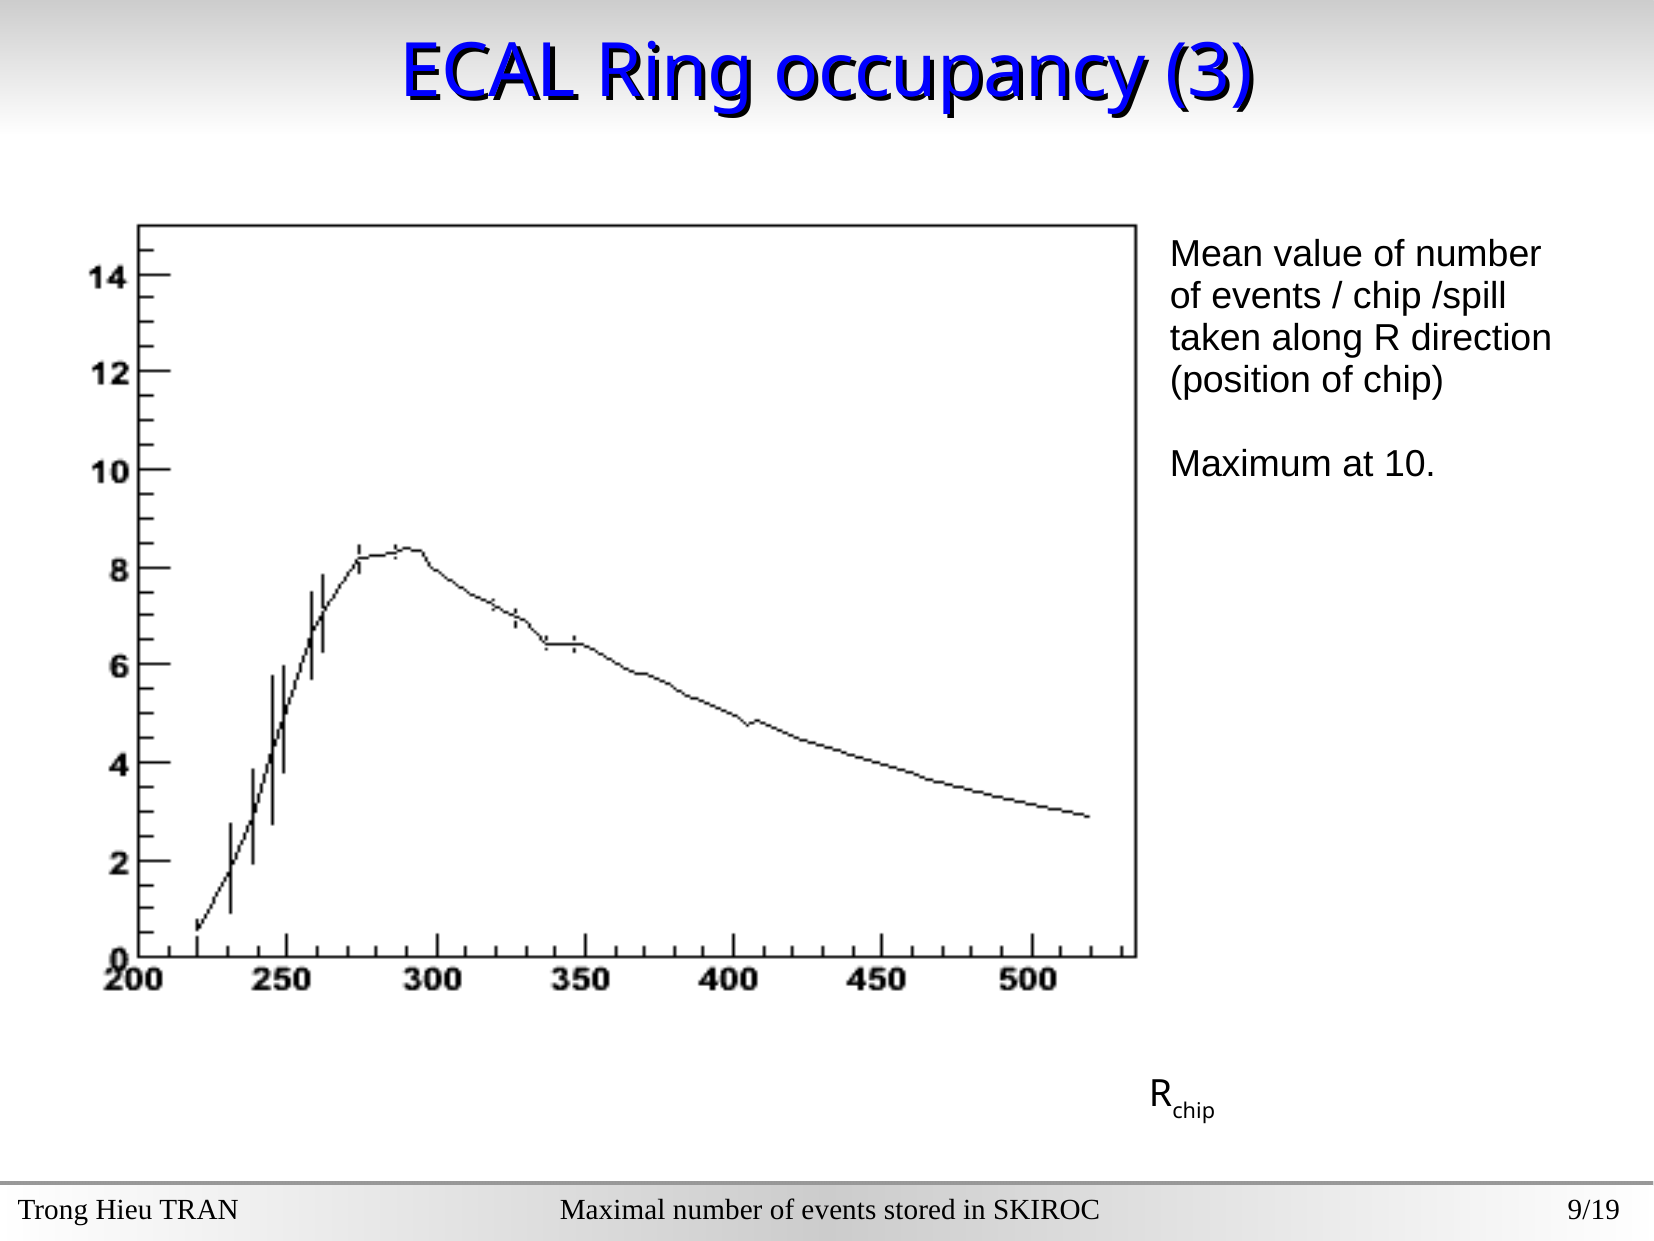

# ECAL Ring occupancy (3)
Mean value of number of events / chip /spill
taken along R direction (position of chip)
Maximum at 10.
Rchip
Trong Hieu TRAN
Maximal number of events stored in SKIROC
9